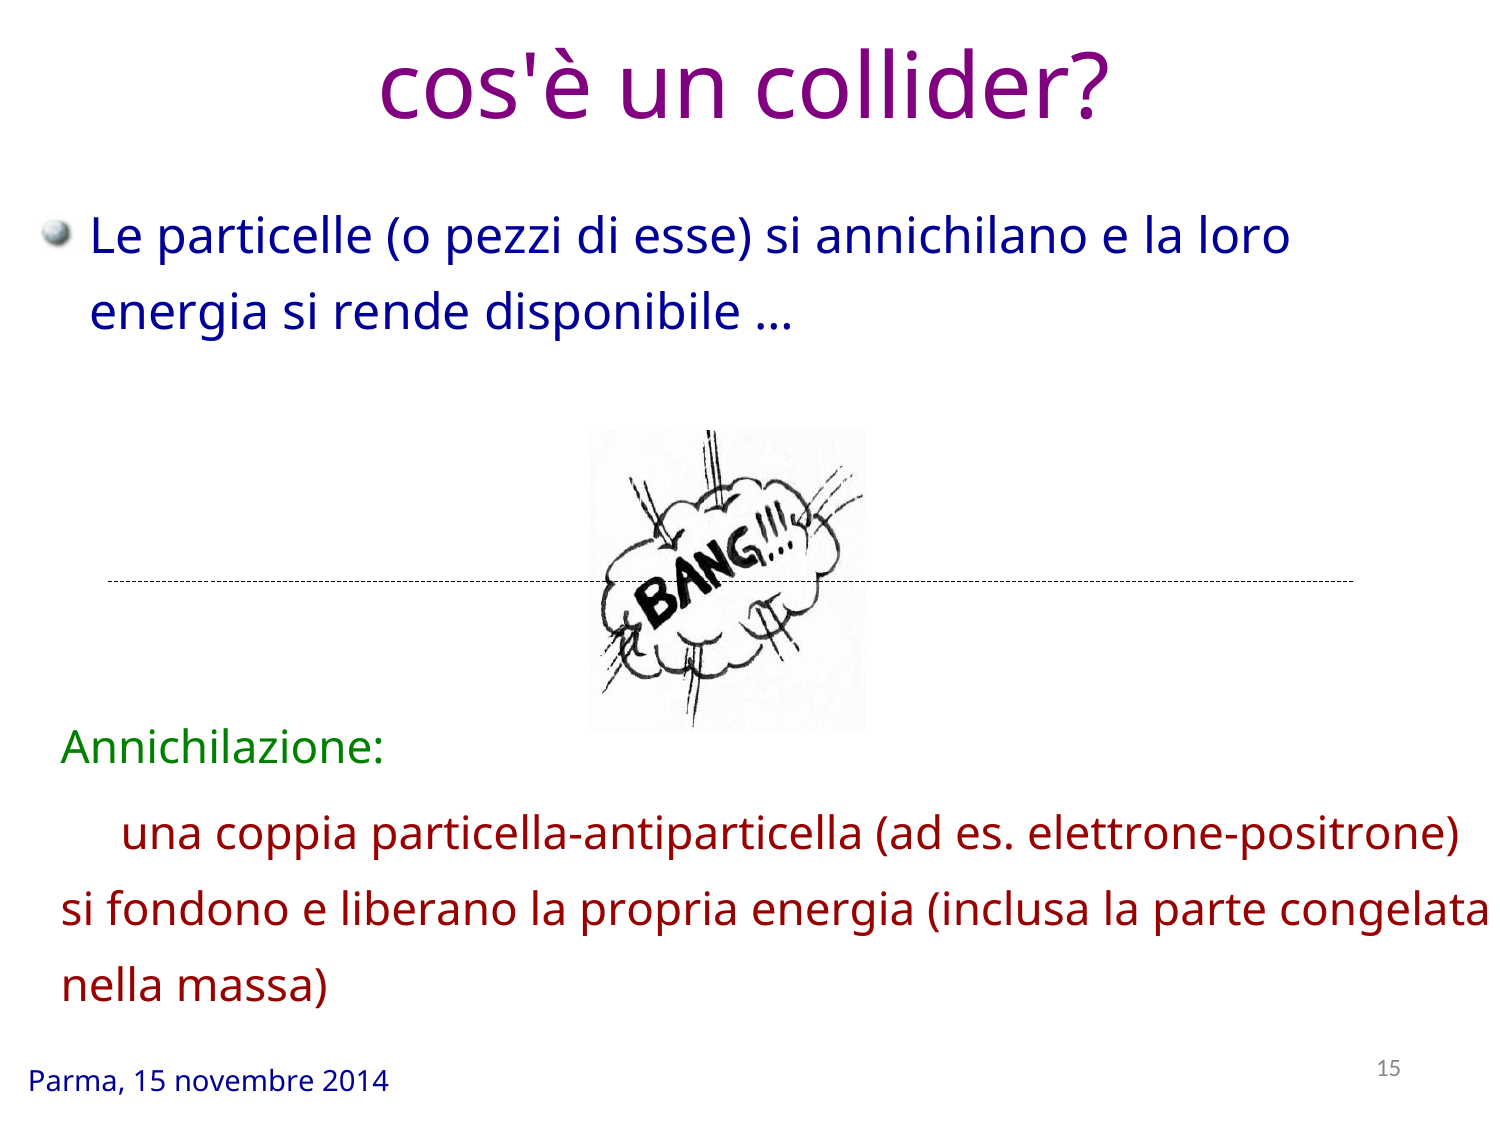

cos'è un collider?
# Le particelle (o pezzi di esse) si annichilano e la loro energia si rende disponibile …
Annichilazione:
 una coppia particella-antiparticella (ad es. elettrone-positrone) si fondono e liberano la propria energia (inclusa la parte congelata nella massa)
15